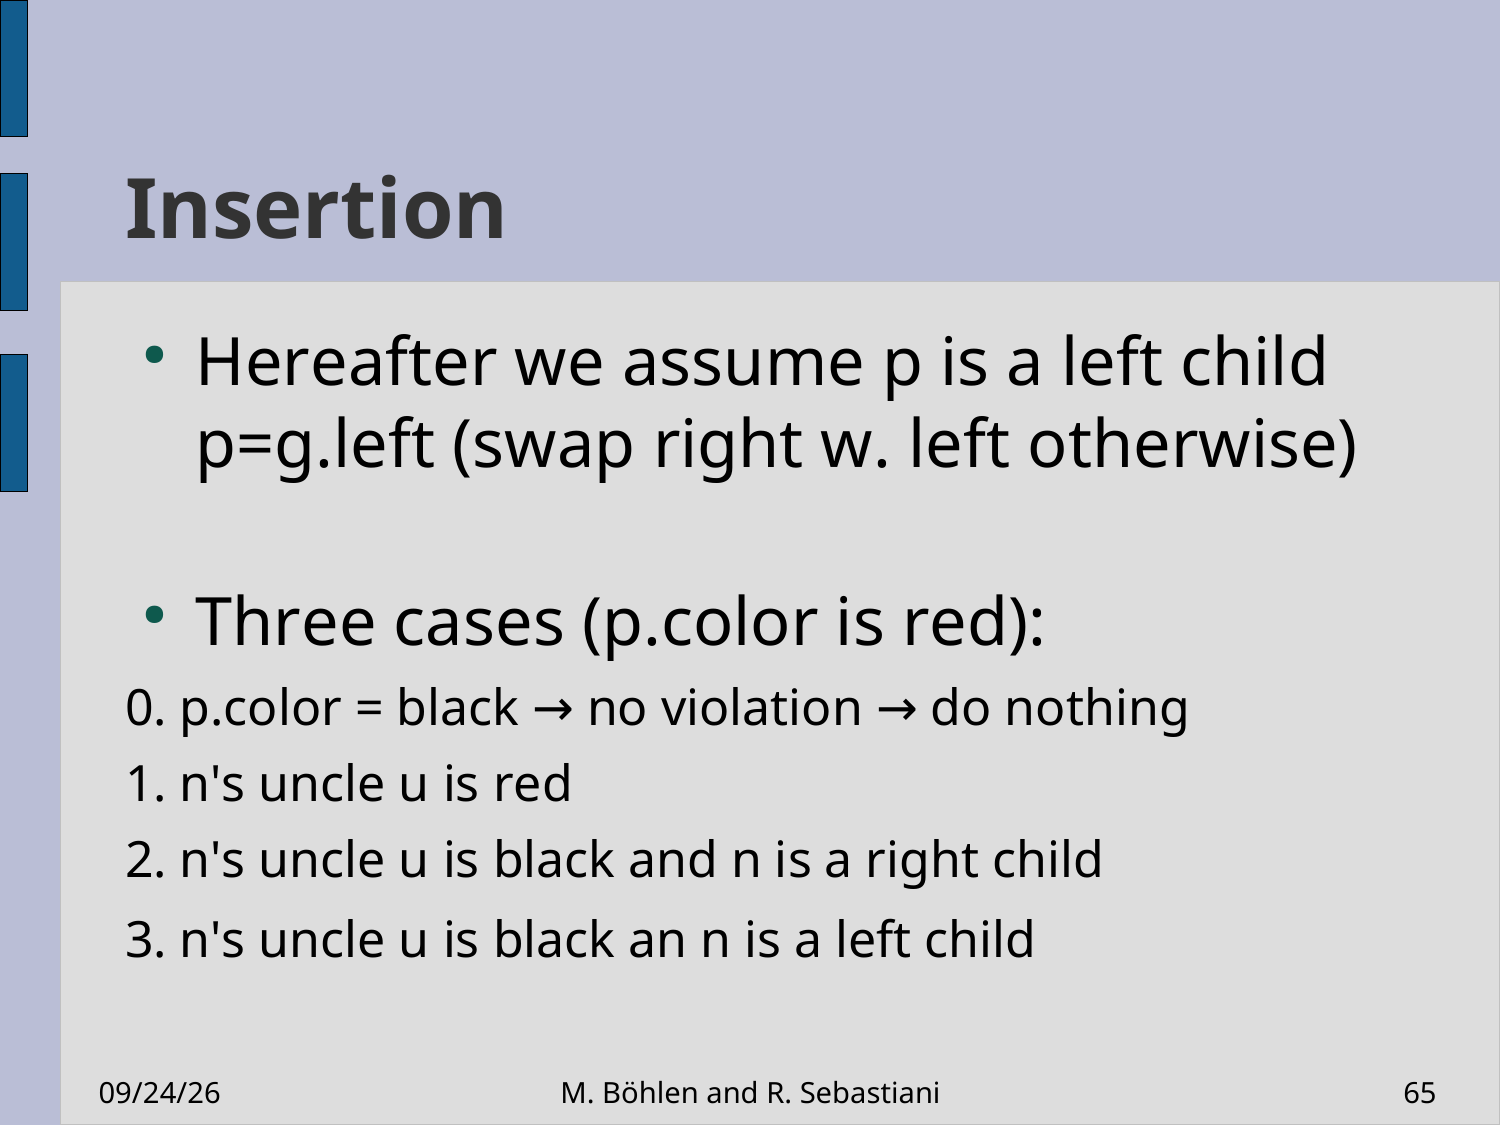

# Insertion
Hereafter we assume p is a left child p=g.left (swap right w. left otherwise)
Three cases (p.color is red):
 p.color = black → no violation → do nothing
 n's uncle u is red
 n's uncle u is black and n is a right child
 n's uncle u is black an n is a left child
M. Böhlen and R. Sebastiani
65